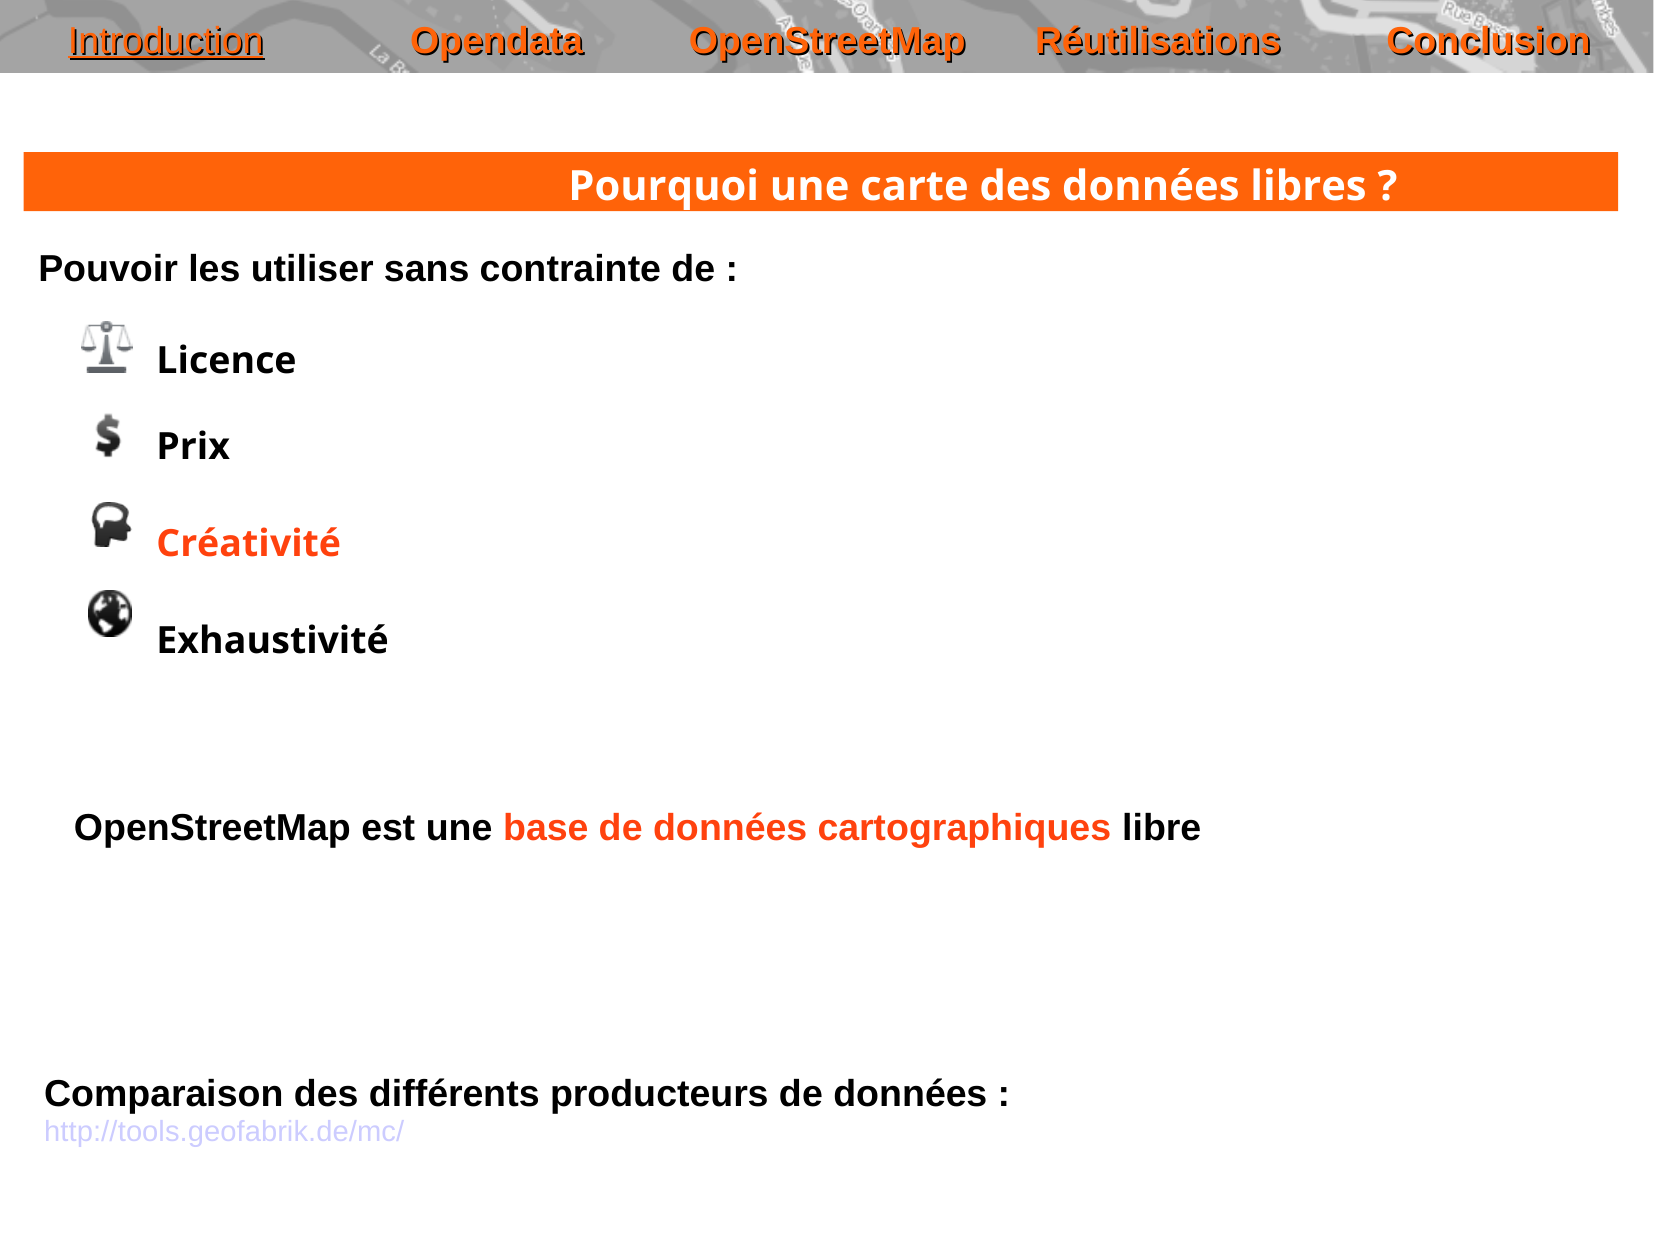

| Introduction | Opendata | OpenStreetMap | Réutilisations | Conclusion |
| --- | --- | --- | --- | --- |
Pourquoi une carte des données libres ?
Pouvoir les utiliser sans contrainte de :
Licence
Prix
Créativité
Exhaustivité
OpenStreetMap est une base de données cartographiques libre
Comparaison des différents producteurs de données :
http://tools.geofabrik.de/mc/